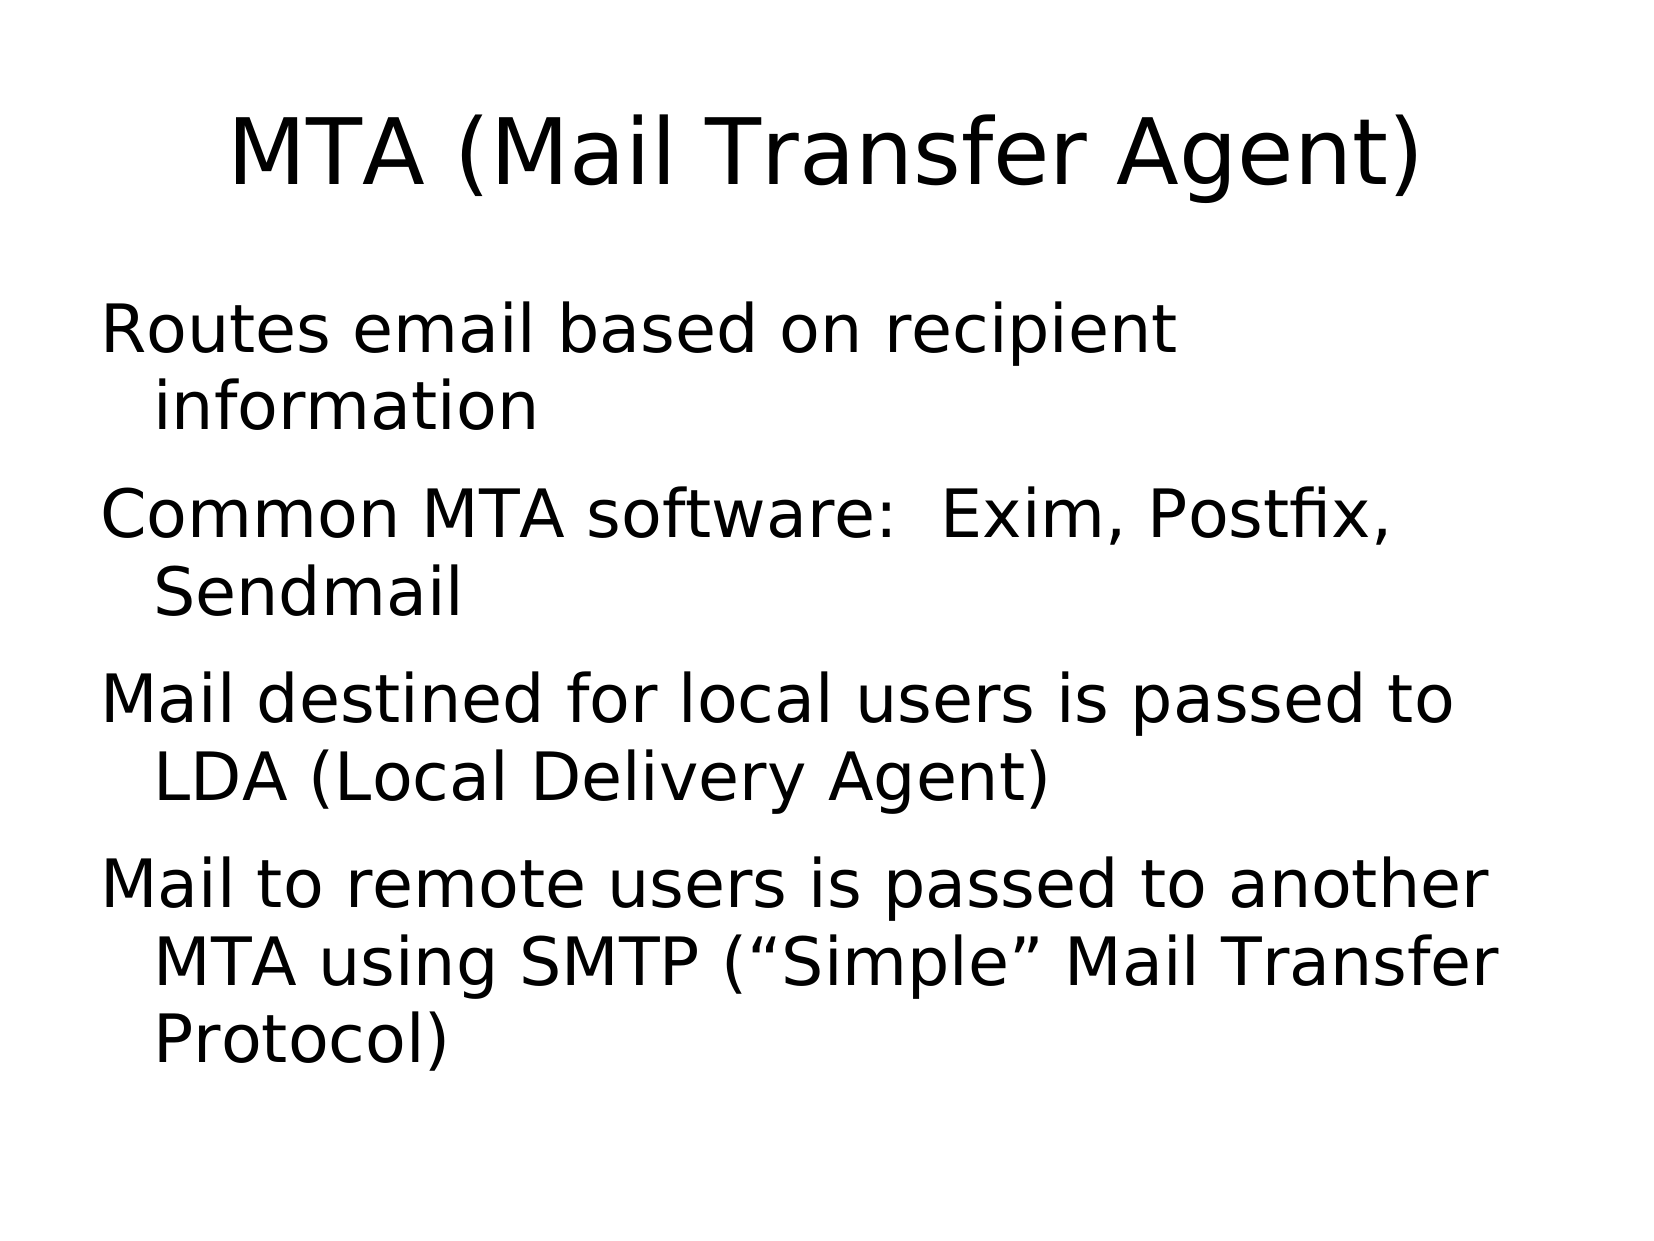

# MTA (Mail Transfer Agent)
Routes email based on recipient information
Common MTA software: Exim, Postfix, Sendmail
Mail destined for local users is passed to LDA (Local Delivery Agent)
Mail to remote users is passed to another MTA using SMTP (“Simple” Mail Transfer Protocol)